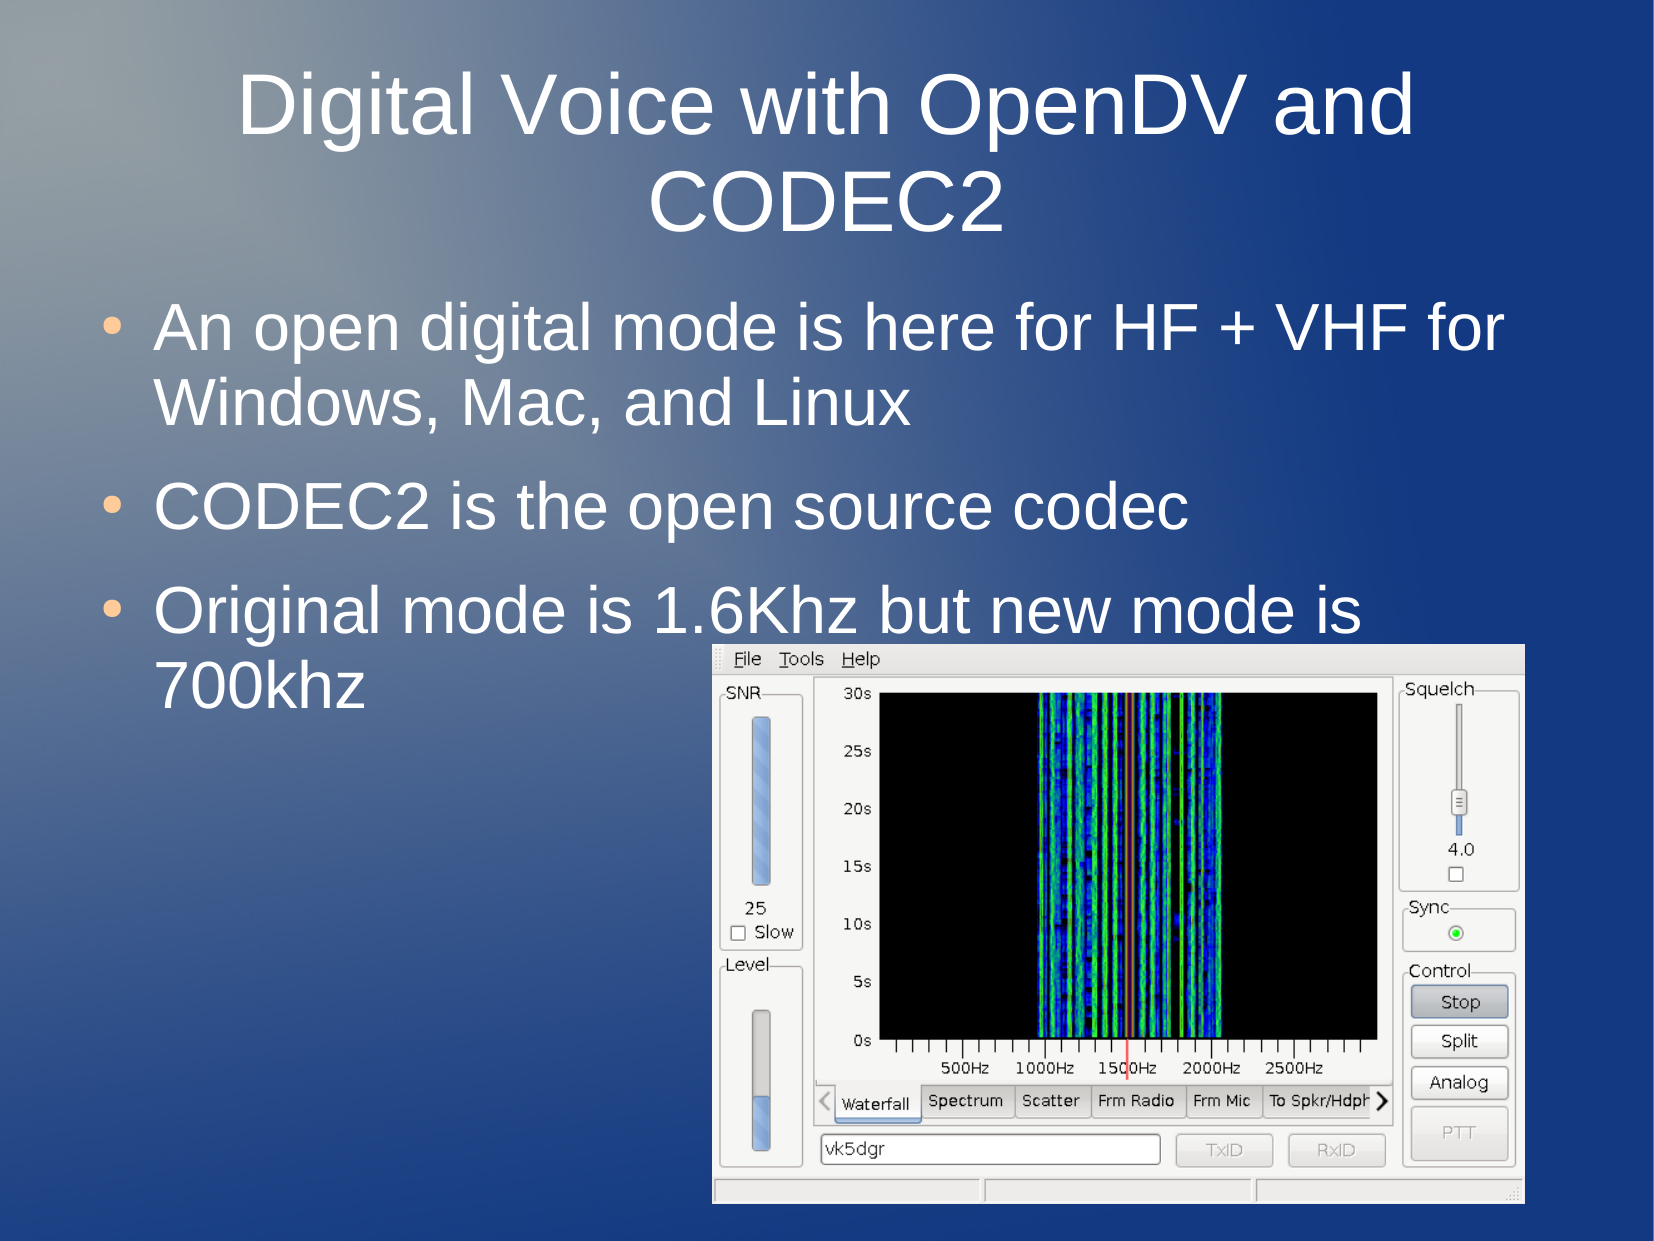

# Digital Voice with OpenDV and CODEC2
An open digital mode is here for HF + VHF for Windows, Mac, and Linux
CODEC2 is the open source codec
Original mode is 1.6Khz but new mode is 700khz